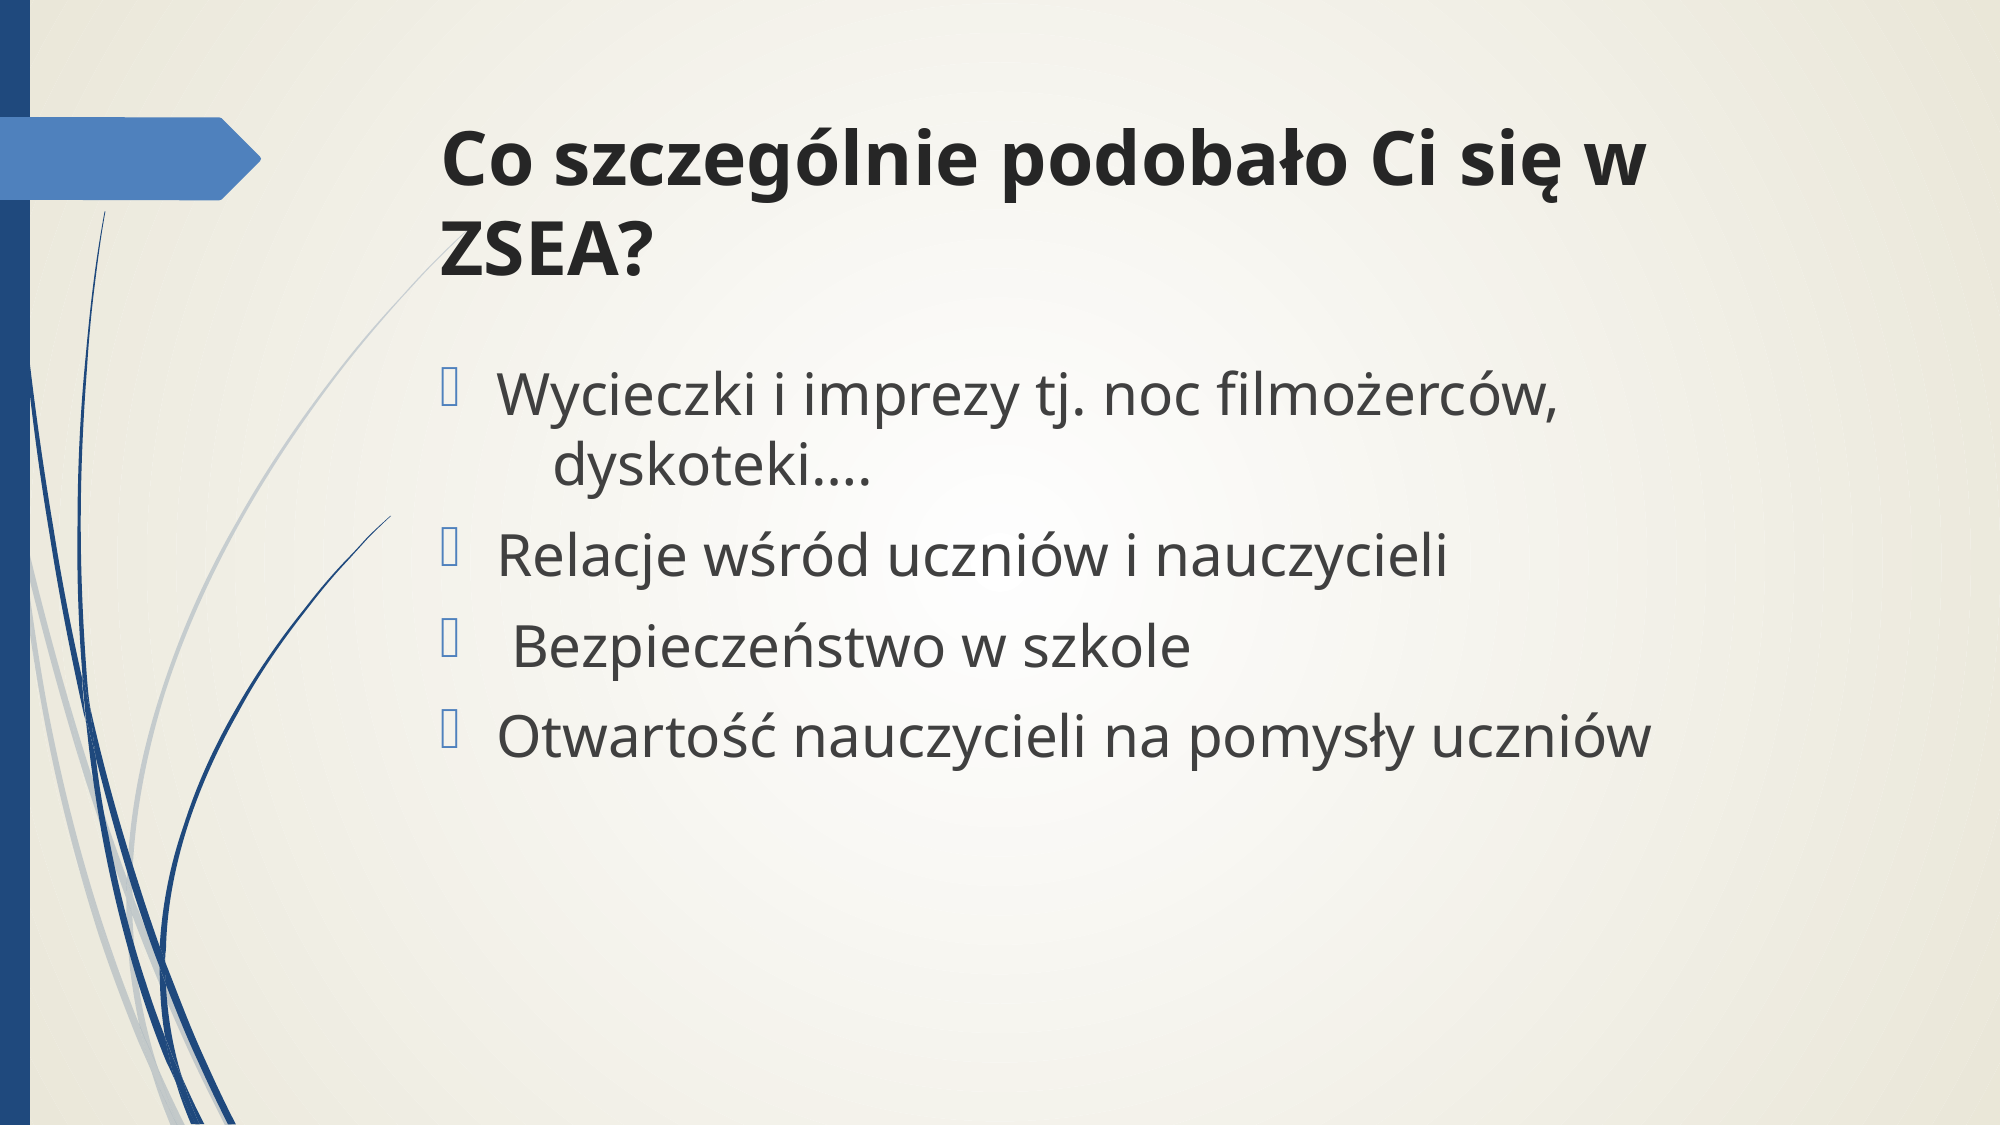

# Co szczególnie podobało Ci się w ZSEA?
Wycieczki i imprezy tj. noc filmożerców, dyskoteki….
Relacje wśród uczniów i nauczycieli
 Bezpieczeństwo w szkole
Otwartość nauczycieli na pomysły uczniów